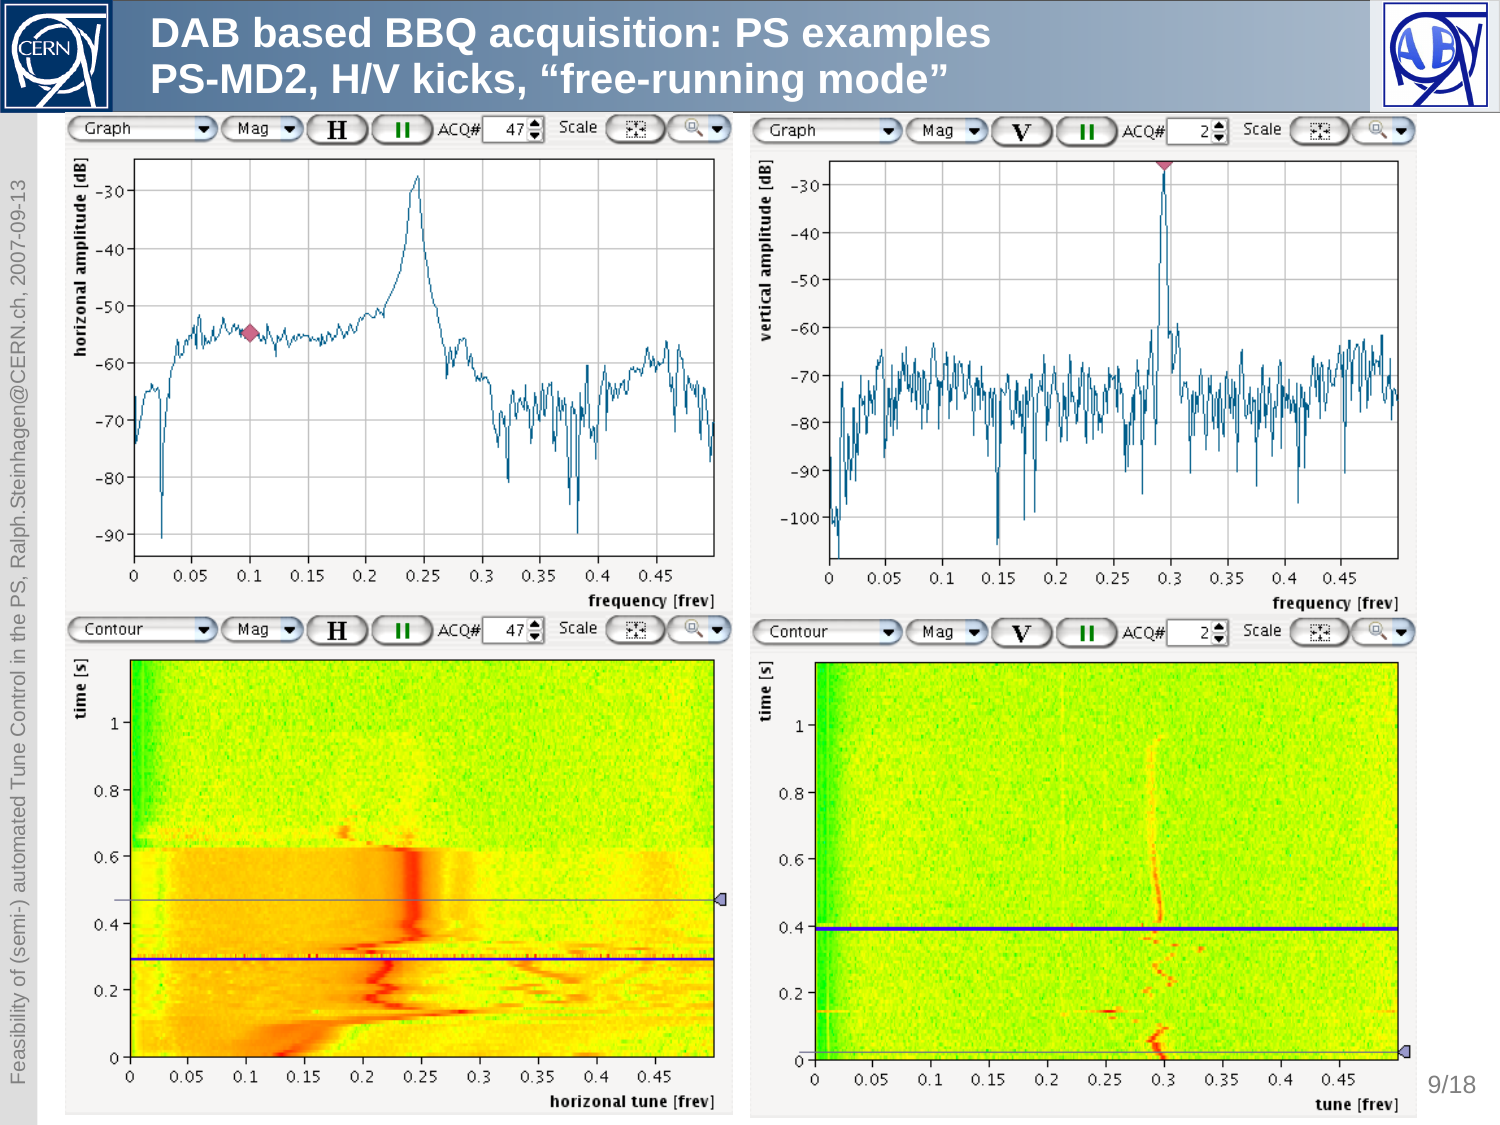

# DAB based BBQ acquisition: PS examples PS-MD2, H/V kicks, “free-running mode”